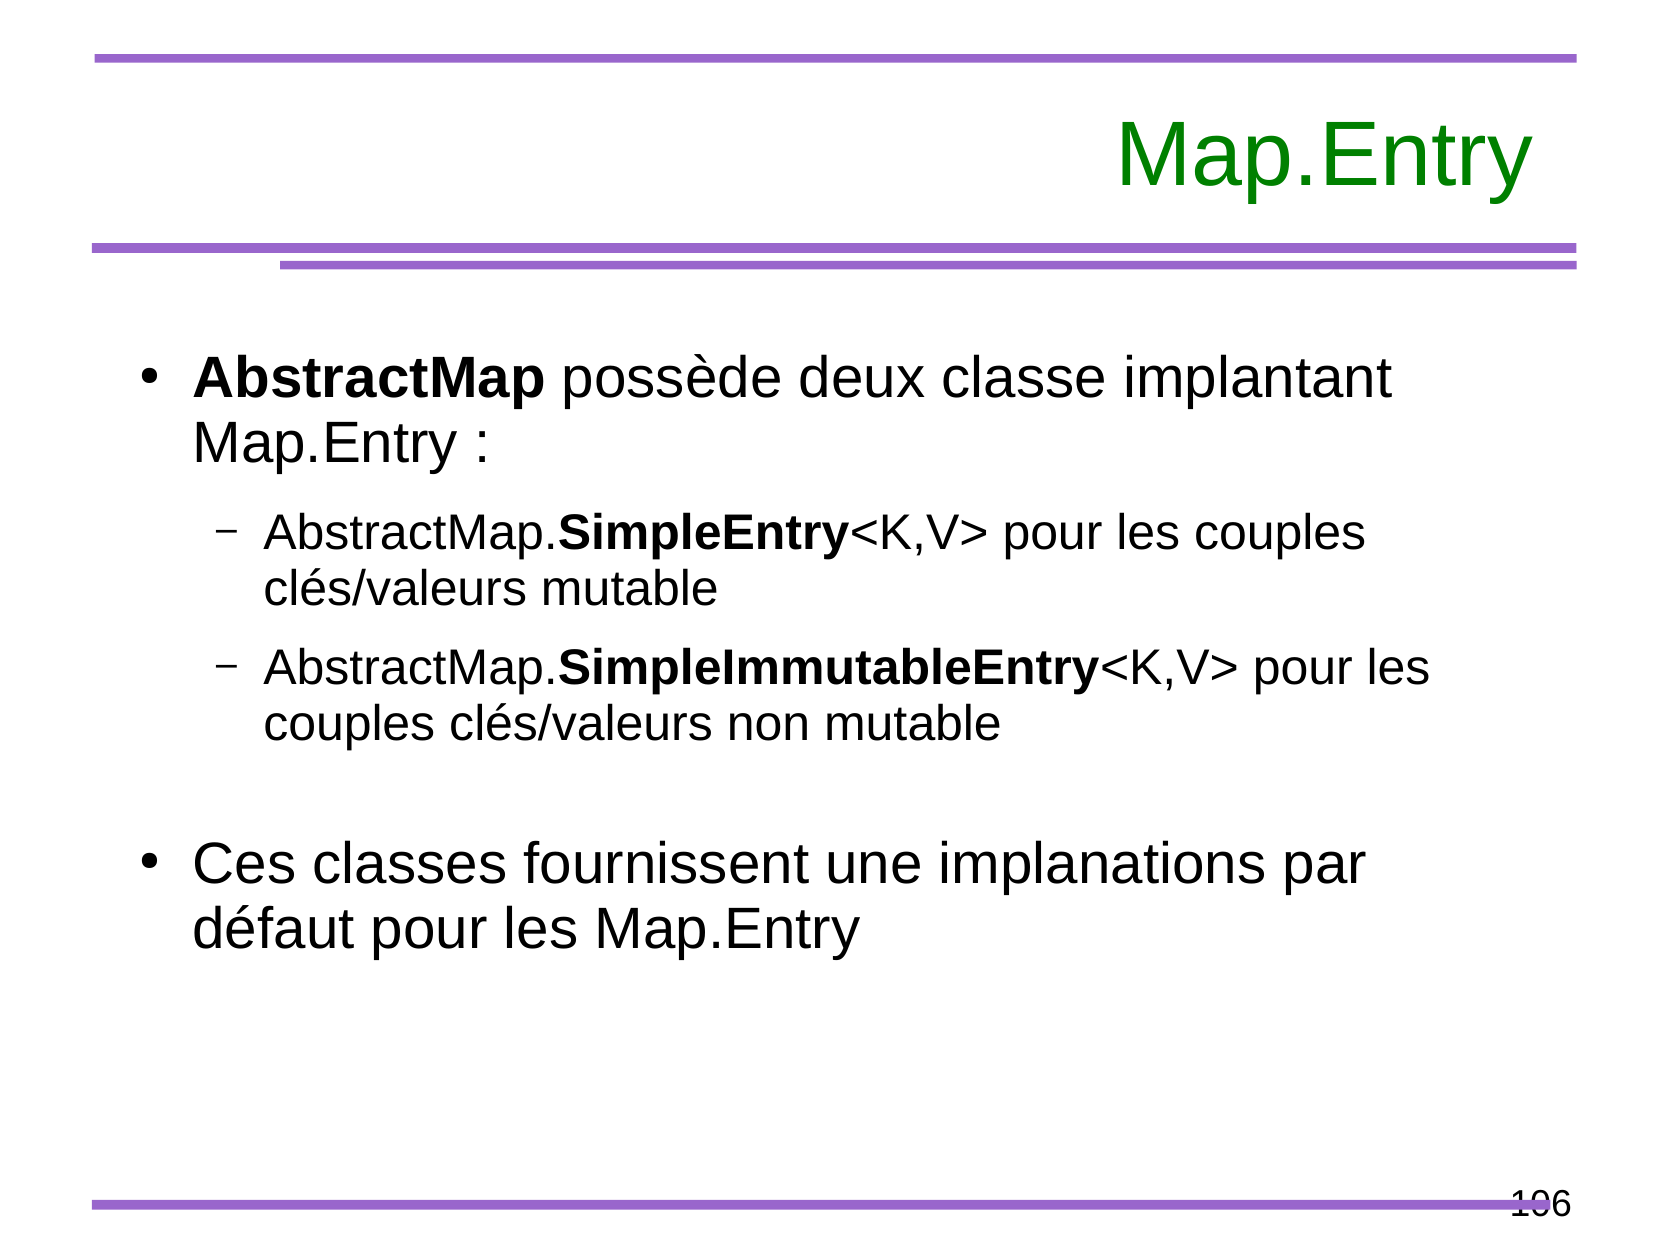

# Map.Entry
AbstractMap possède deux classe implantant Map.Entry :
AbstractMap.SimpleEntry<K,V> pour les couples clés/valeurs mutable
AbstractMap.SimpleImmutableEntry<K,V> pour les couples clés/valeurs non mutable
Ces classes fournissent une implanations par défaut pour les Map.Entry